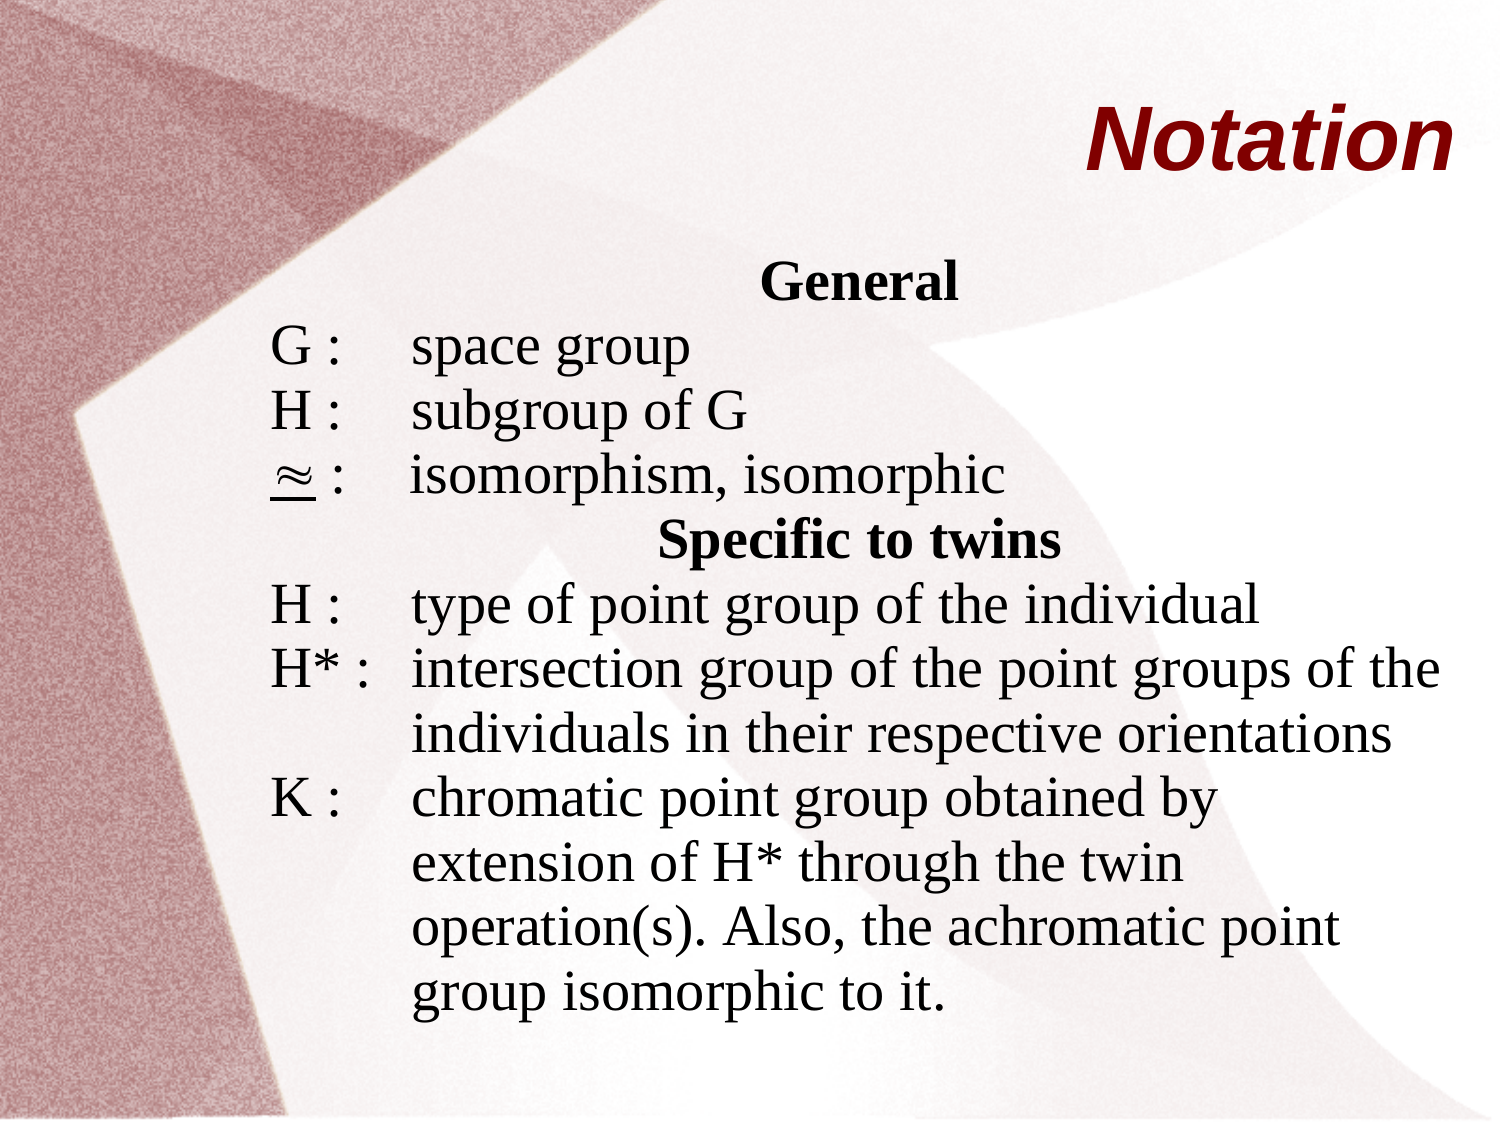

# Notation
General
G : 	space group
H :	subgroup of G
 :	isomorphism, isomorphic
Specific to twins
H : 	type of point group of the individual
H* : 	intersection group of the point groups of the individuals in their respective orientations
K : 	chromatic point group obtained by extension of H* through the twin operation(s). Also, the achromatic point group isomorphic to it.